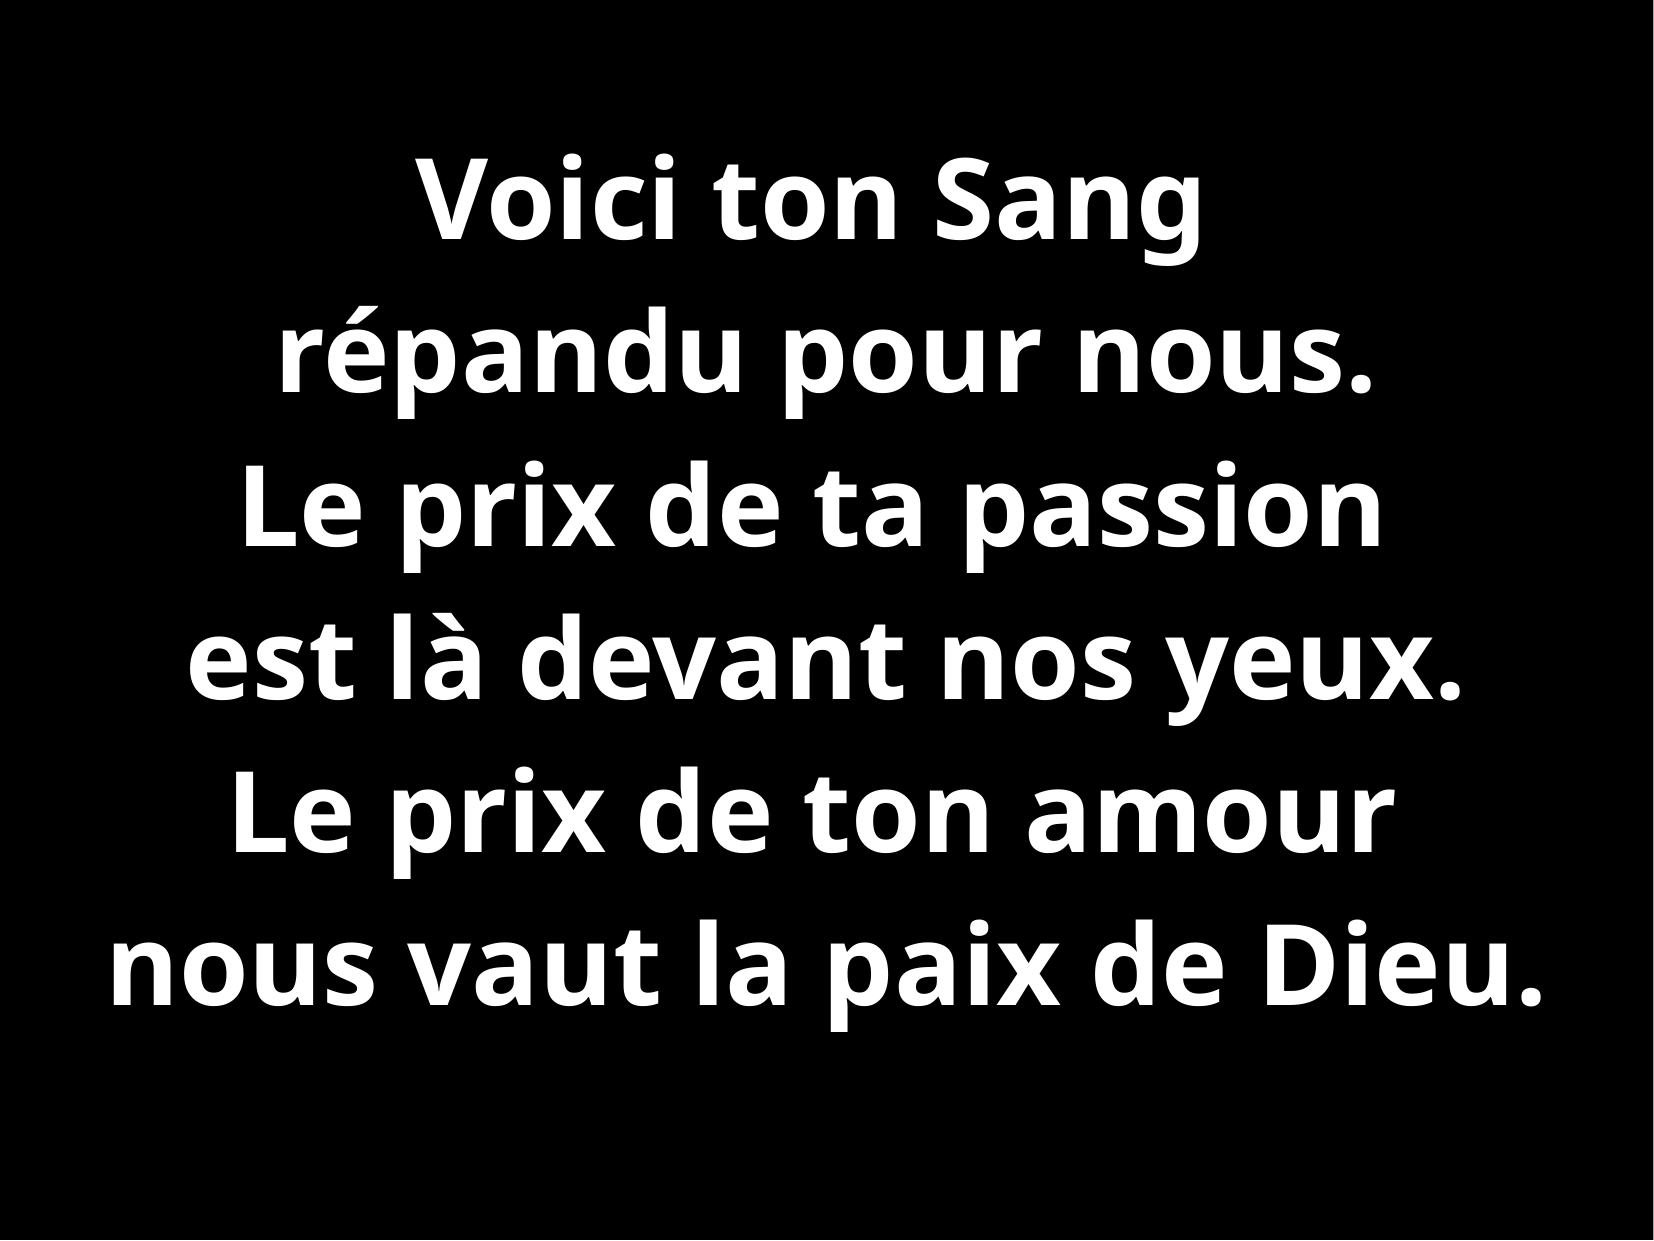

# Voici ton Sang
répandu pour nous.
Le prix de ta passion
est là devant nos yeux.
Le prix de ton amour
nous vaut la paix de Dieu.